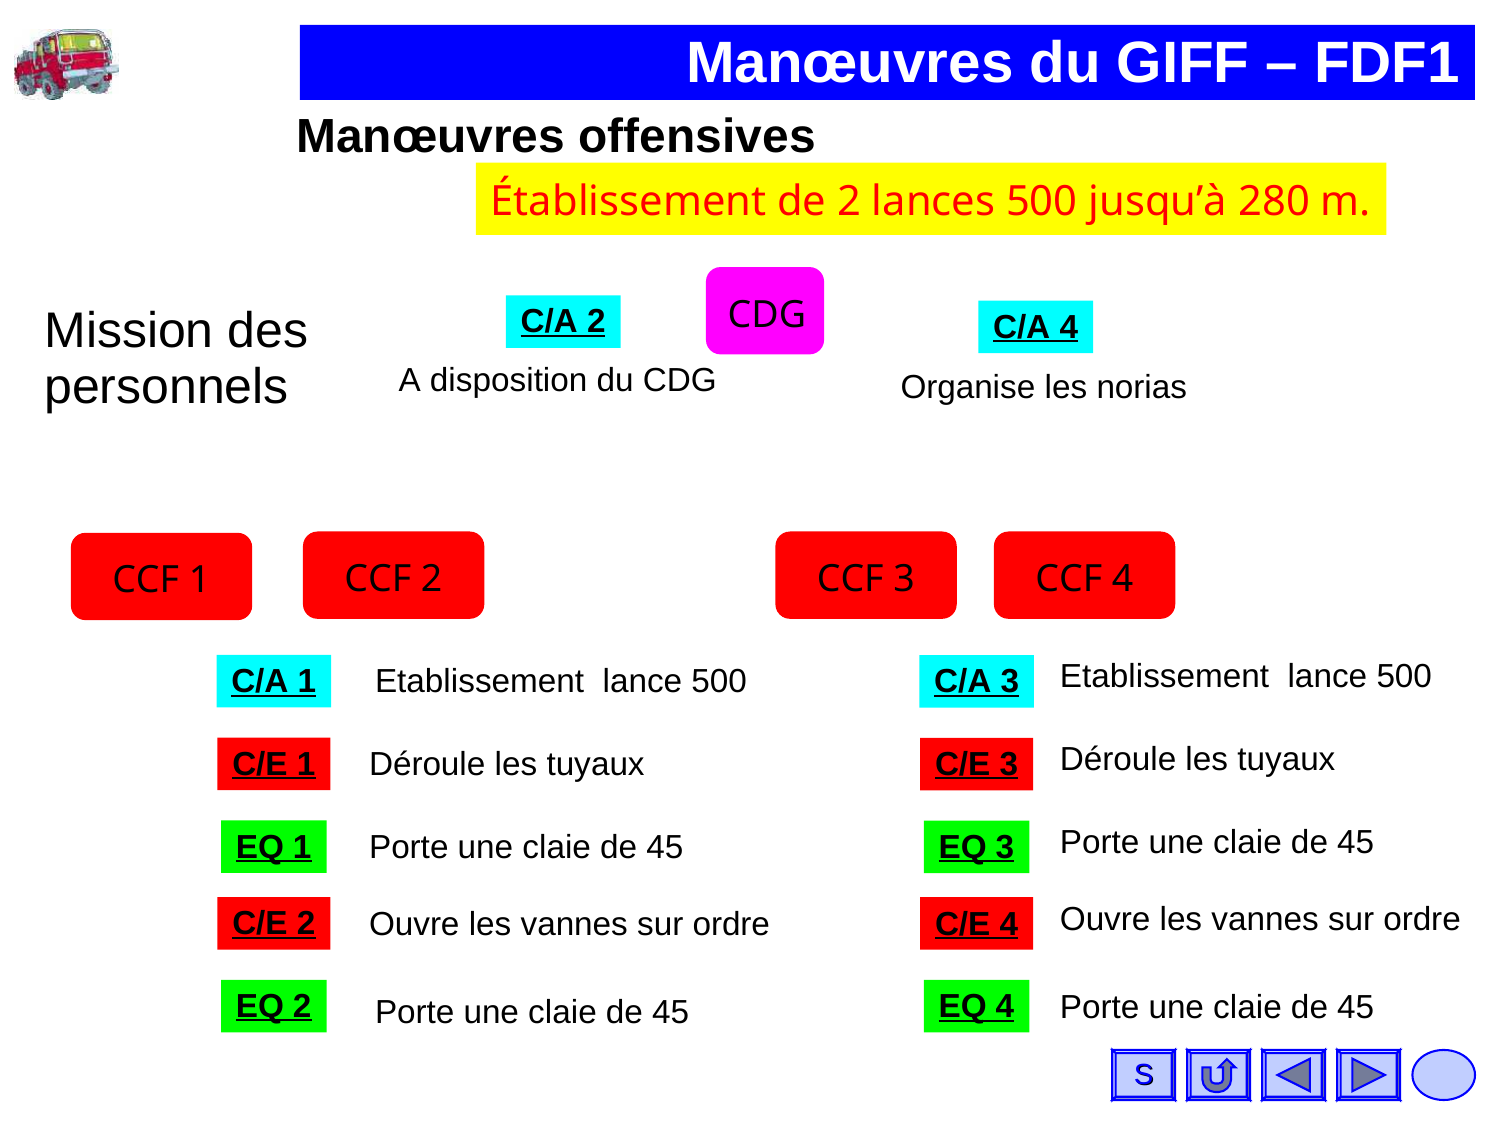

Manœuvres du GIFF – FDF1
Manœuvres offensives
Établissement de 2 lances 500 jusqu’à 280 m.
CDG
Mission des personnels
C/A 2
C/A 4
A disposition du CDG
Organise les norias
CCF 2
CCF 3
CCF 4
CCF 1
Etablissement lance 500
C/A 1
C/A 3
Etablissement lance 500
Déroule les tuyaux
C/E 1
C/E 3
Déroule les tuyaux
Porte une claie de 45
EQ 1
EQ 3
Porte une claie de 45
Ouvre les vannes sur ordre
C/E 2
C/E 4
Ouvre les vannes sur ordre
EQ 2
EQ 4
Porte une claie de 45
Porte une claie de 45